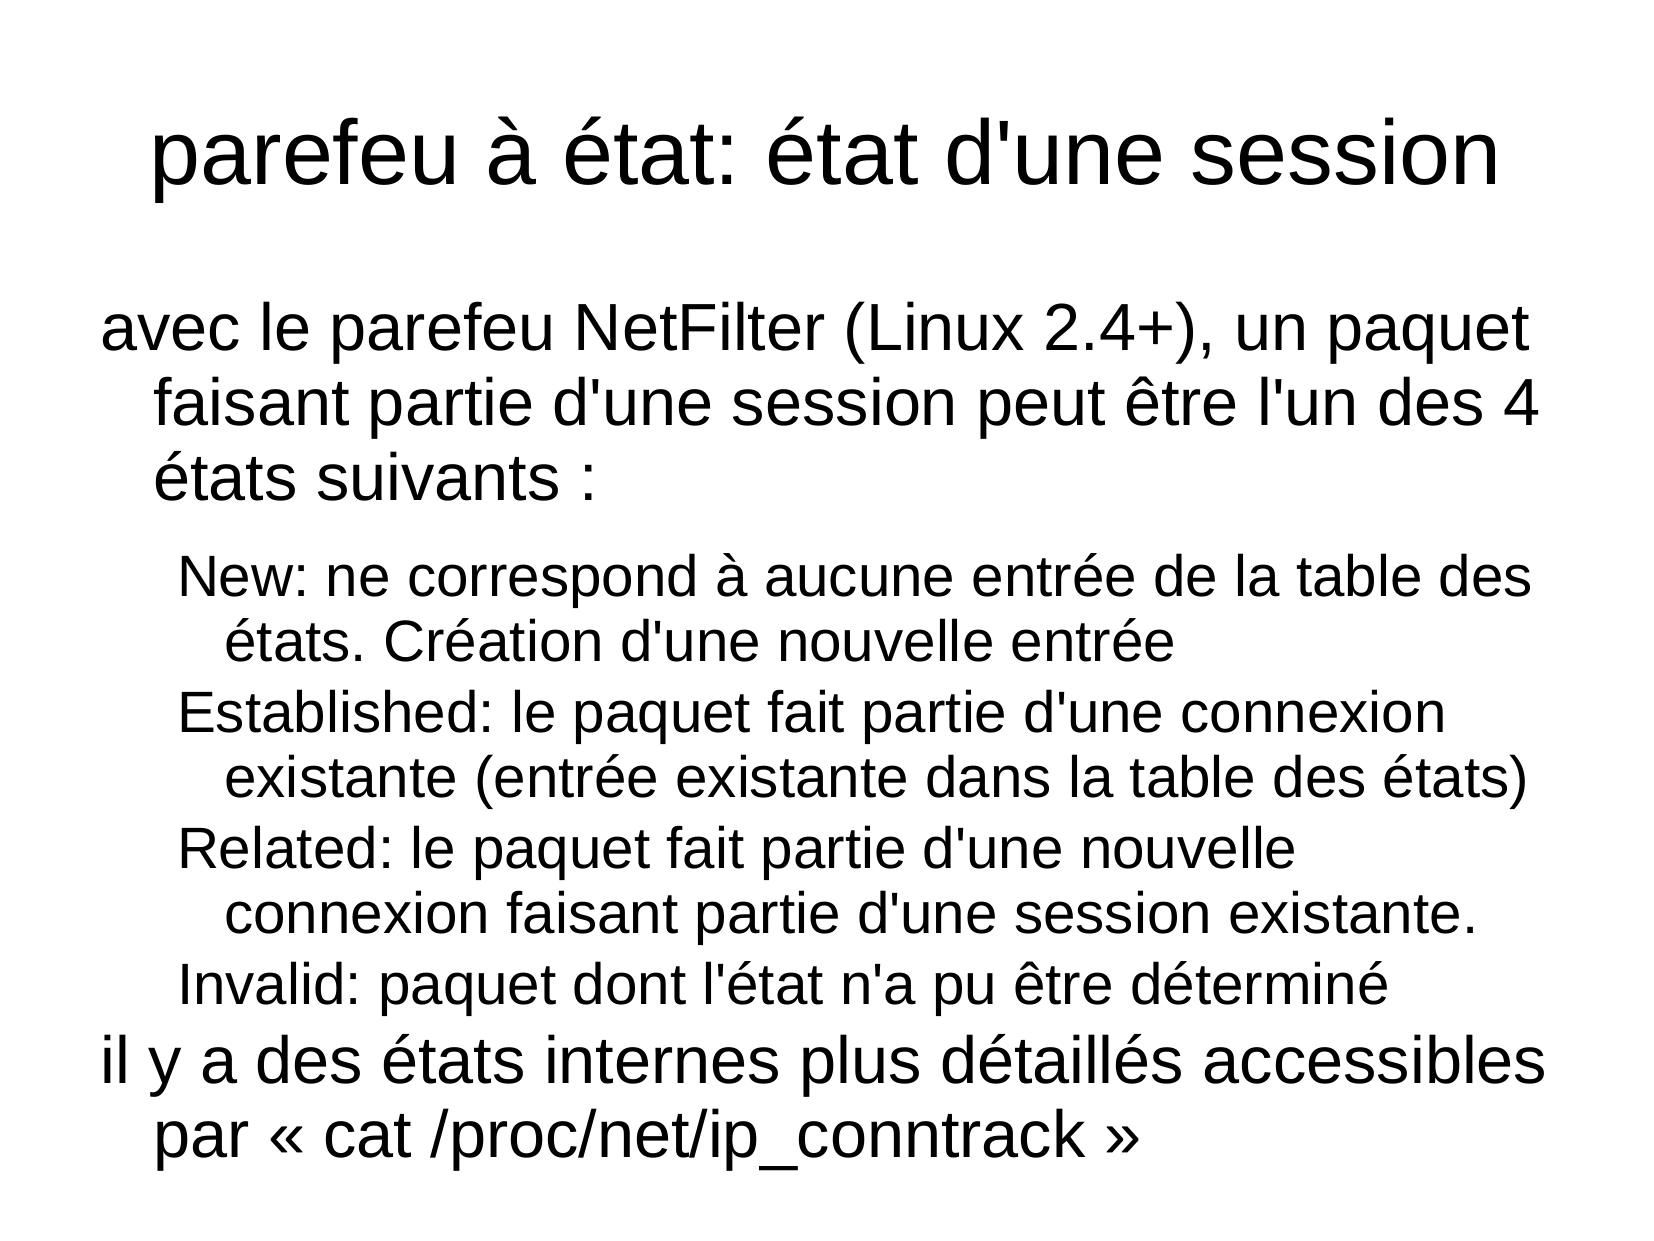

# parefeu à état: état d'une session
avec le parefeu NetFilter (Linux 2.4+), un paquet faisant partie d'une session peut être l'un des 4 états suivants :
New: ne correspond à aucune entrée de la table des états. Création d'une nouvelle entrée
Established: le paquet fait partie d'une connexion existante (entrée existante dans la table des états)
Related: le paquet fait partie d'une nouvelle connexion faisant partie d'une session existante.
Invalid: paquet dont l'état n'a pu être déterminé
il y a des états internes plus détaillés accessibles par « cat /proc/net/ip_conntrack »